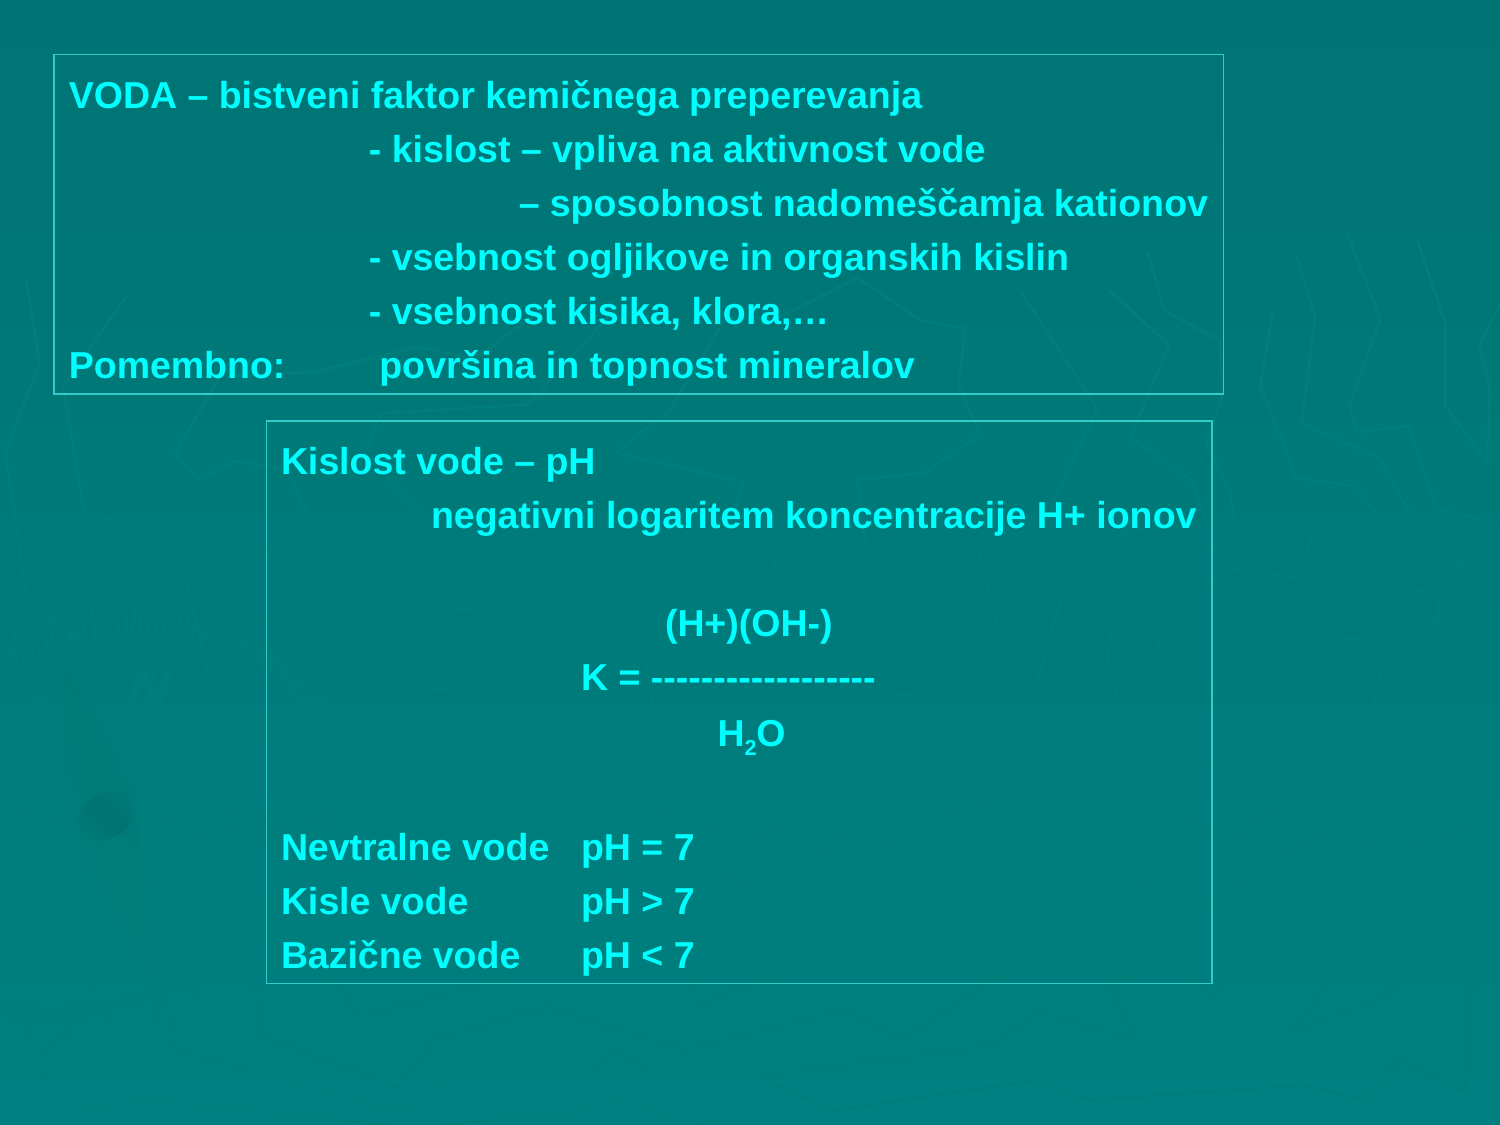

VODA – bistveni faktor kemičnega preperevanja
		- kislost – vpliva na aktivnost vode
			– sposobnost nadomeščamja kationov
		- vsebnost ogljikove in organskih kislin
		- vsebnost kisika, klora,…
Pomembno:	 površina in topnost mineralov
Kislost vode – pH
	negativni logaritem koncentracije H+ ionov
		 (H+)(OH-)
		K = ------------------
		 H2O
Nevtralne vode	pH = 7
Kisle vode	pH > 7
Bazične vode	pH < 7